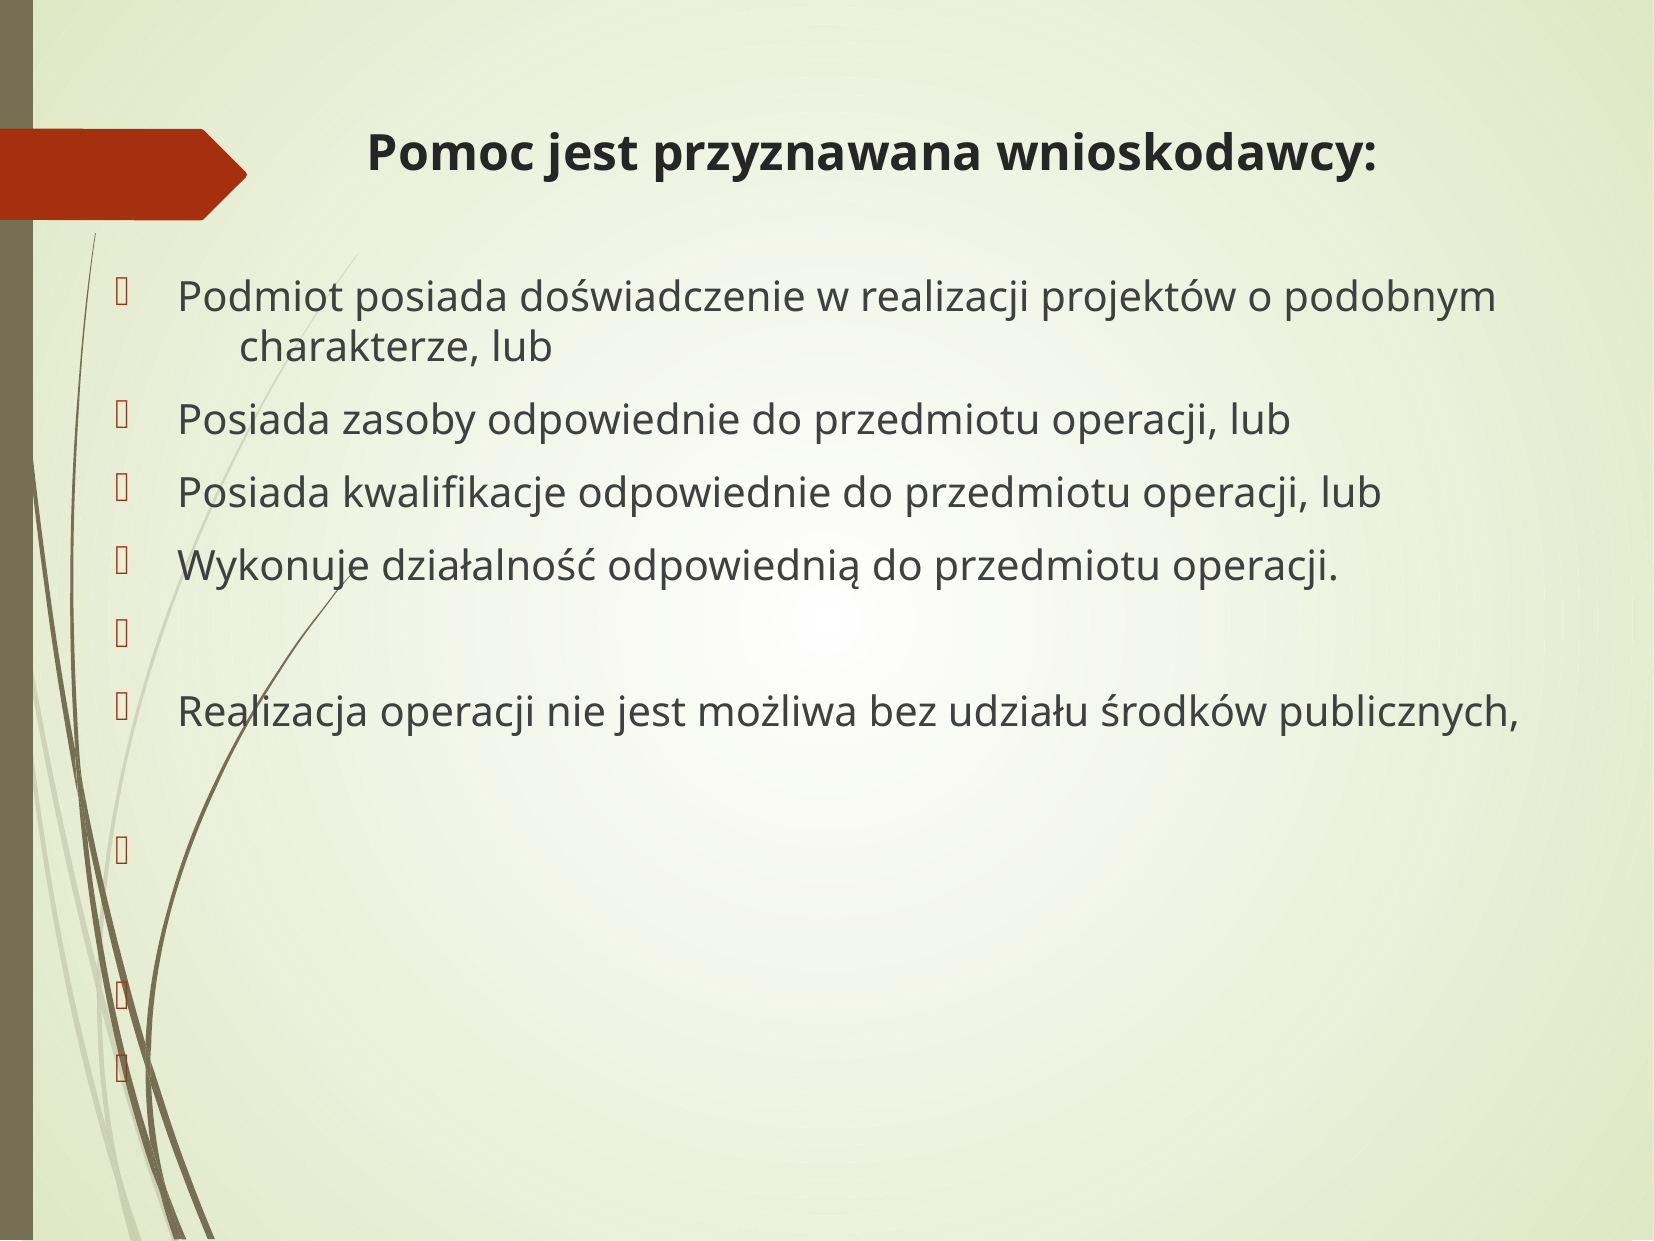

# Pomoc jest przyznawana wnioskodawcy:
Podmiot posiada doświadczenie w realizacji projektów o podobnym charakterze, lub
Posiada zasoby odpowiednie do przedmiotu operacji, lub
Posiada kwalifikacje odpowiednie do przedmiotu operacji, lub
Wykonuje działalność odpowiednią do przedmiotu operacji.
Realizacja operacji nie jest możliwa bez udziału środków publicznych,